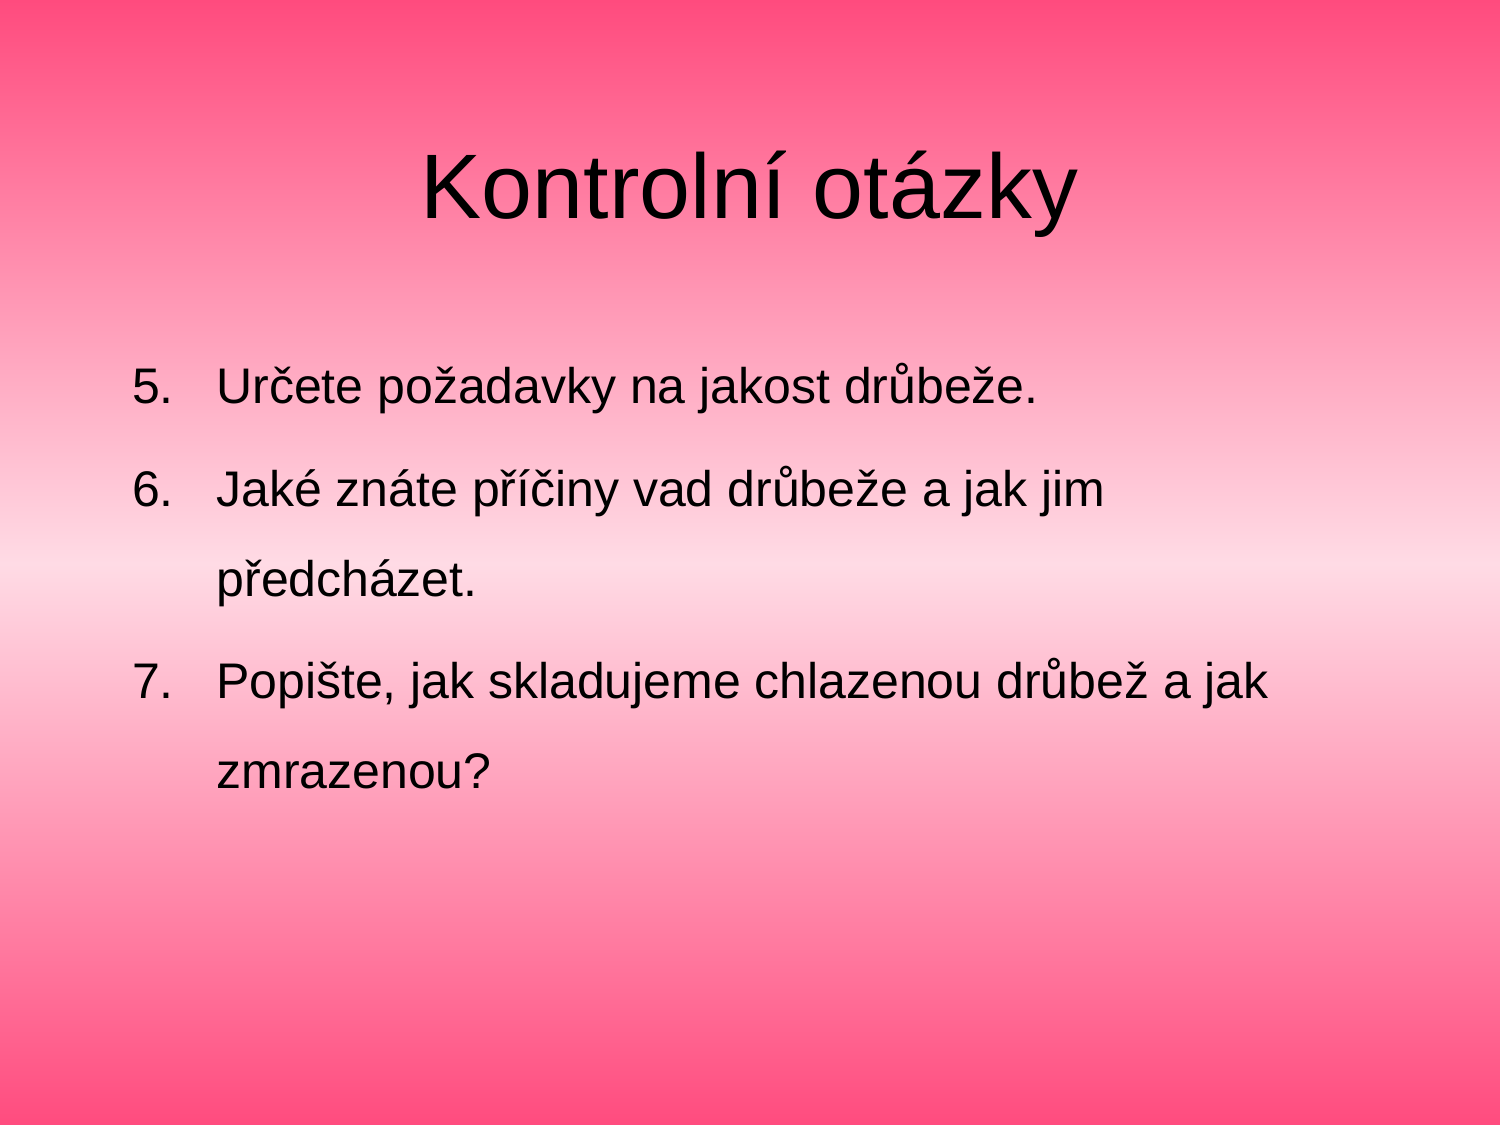

# Kontrolní otázky
5.	Určete požadavky na jakost drůbeže.
6.	Jaké znáte příčiny vad drůbeže a jak jim předcházet.
7.	Popište, jak skladujeme chlazenou drůbež a jak zmrazenou?